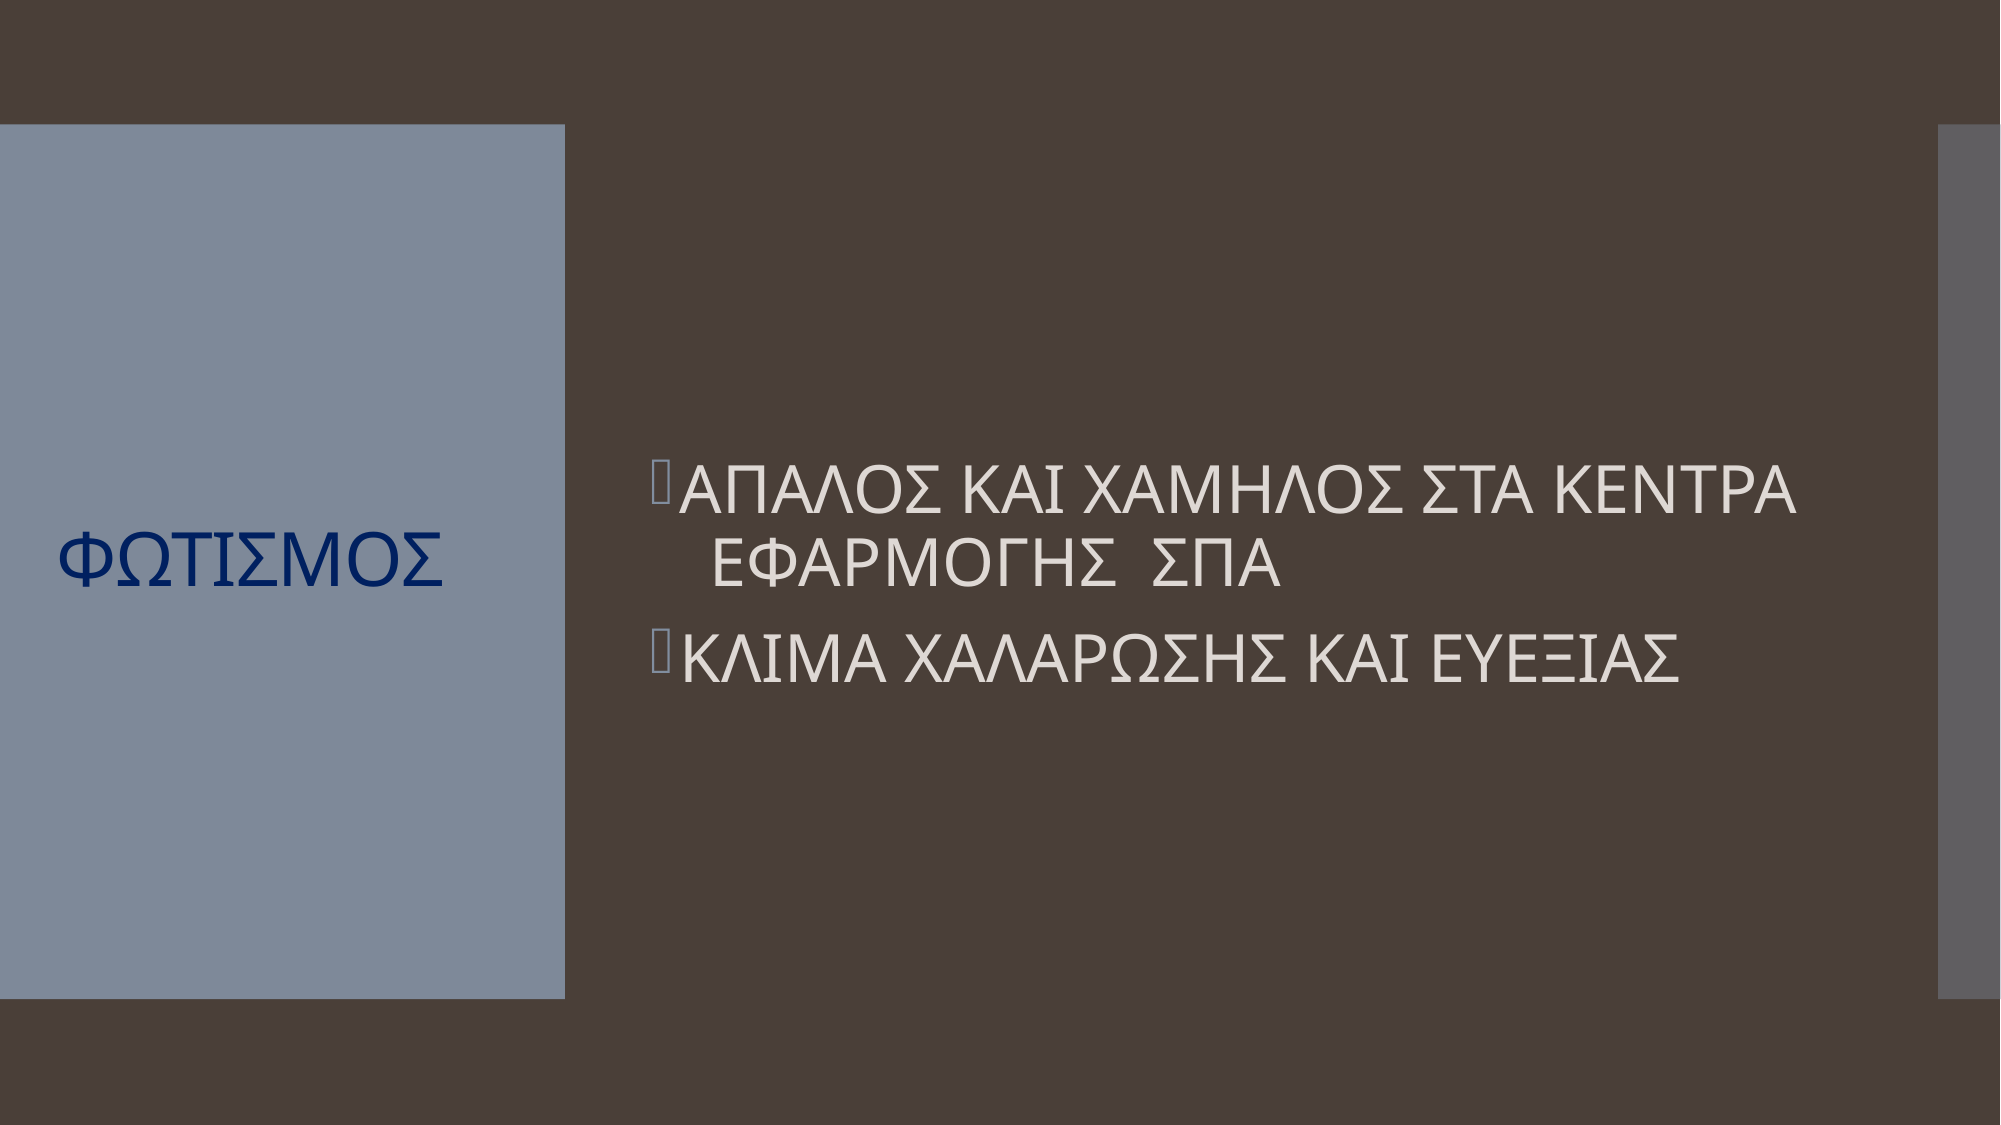

# ΦΩΤΙΣΜΟΣ
ΑΠΑΛΟΣ ΚΑΙ ΧΑΜΗΛΟΣ ΣΤΑ ΚΕΝΤΡΑ ΕΦΑΡΜΟΓΗΣ ΣΠΑ
ΚΛΙΜΑ ΧΑΛΑΡΩΣΗΣ ΚΑΙ ΕΥΕΞΙΑΣ